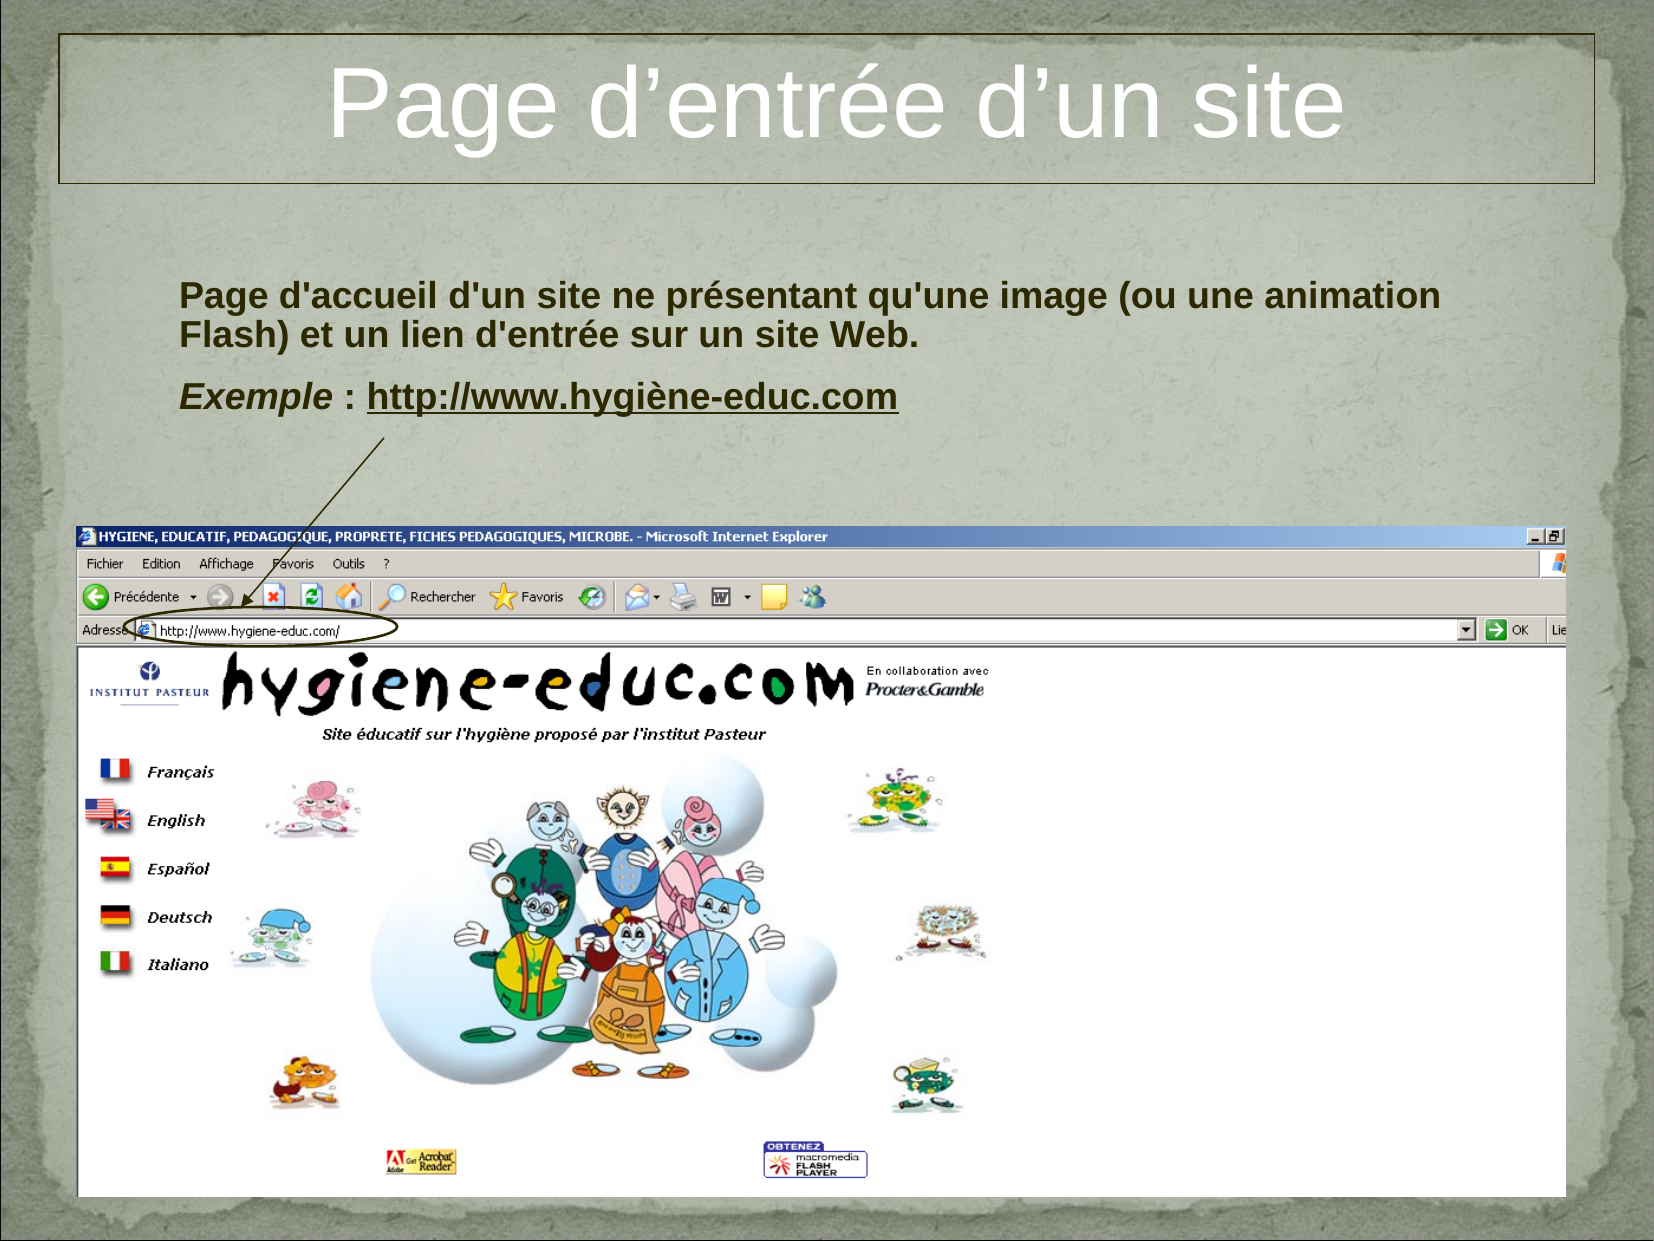

Page d’entrée d’un site
Page d'accueil d'un site ne présentant qu'une image (ou une animation Flash) et un lien d'entrée sur un site Web.
Exemple : http://www.hygiène-educ.com